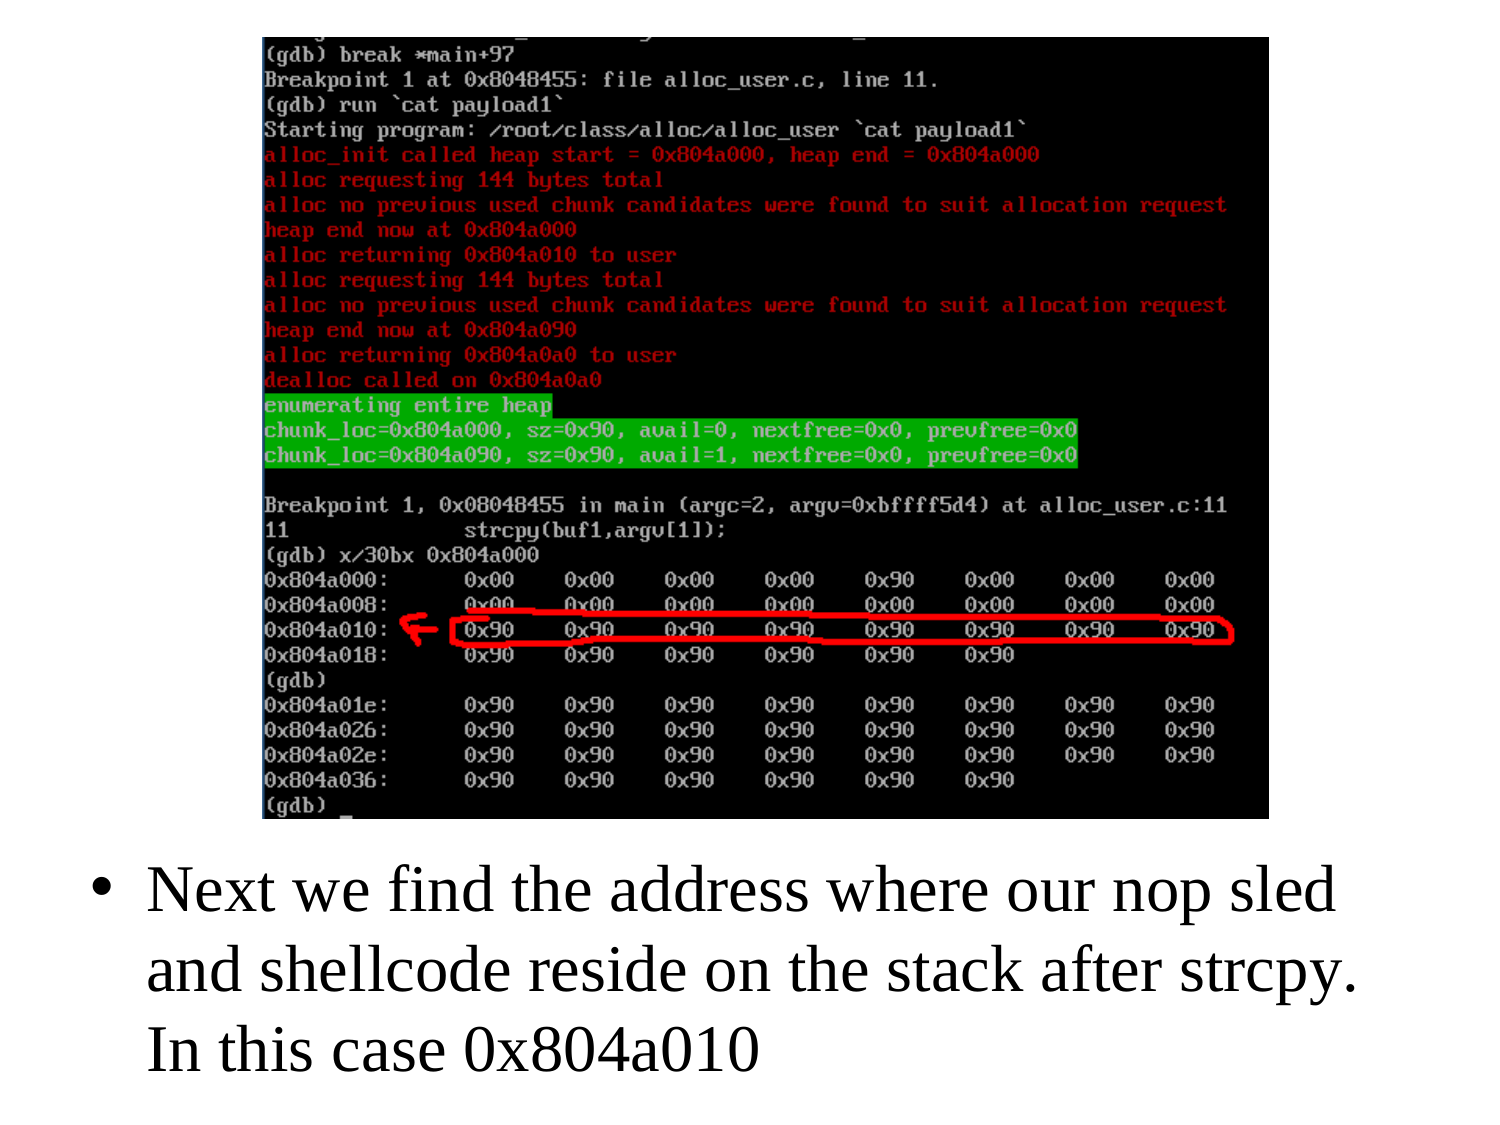

# Next we find the address where our nop sled and shellcode reside on the stack after strcpy. In this case 0x804a010